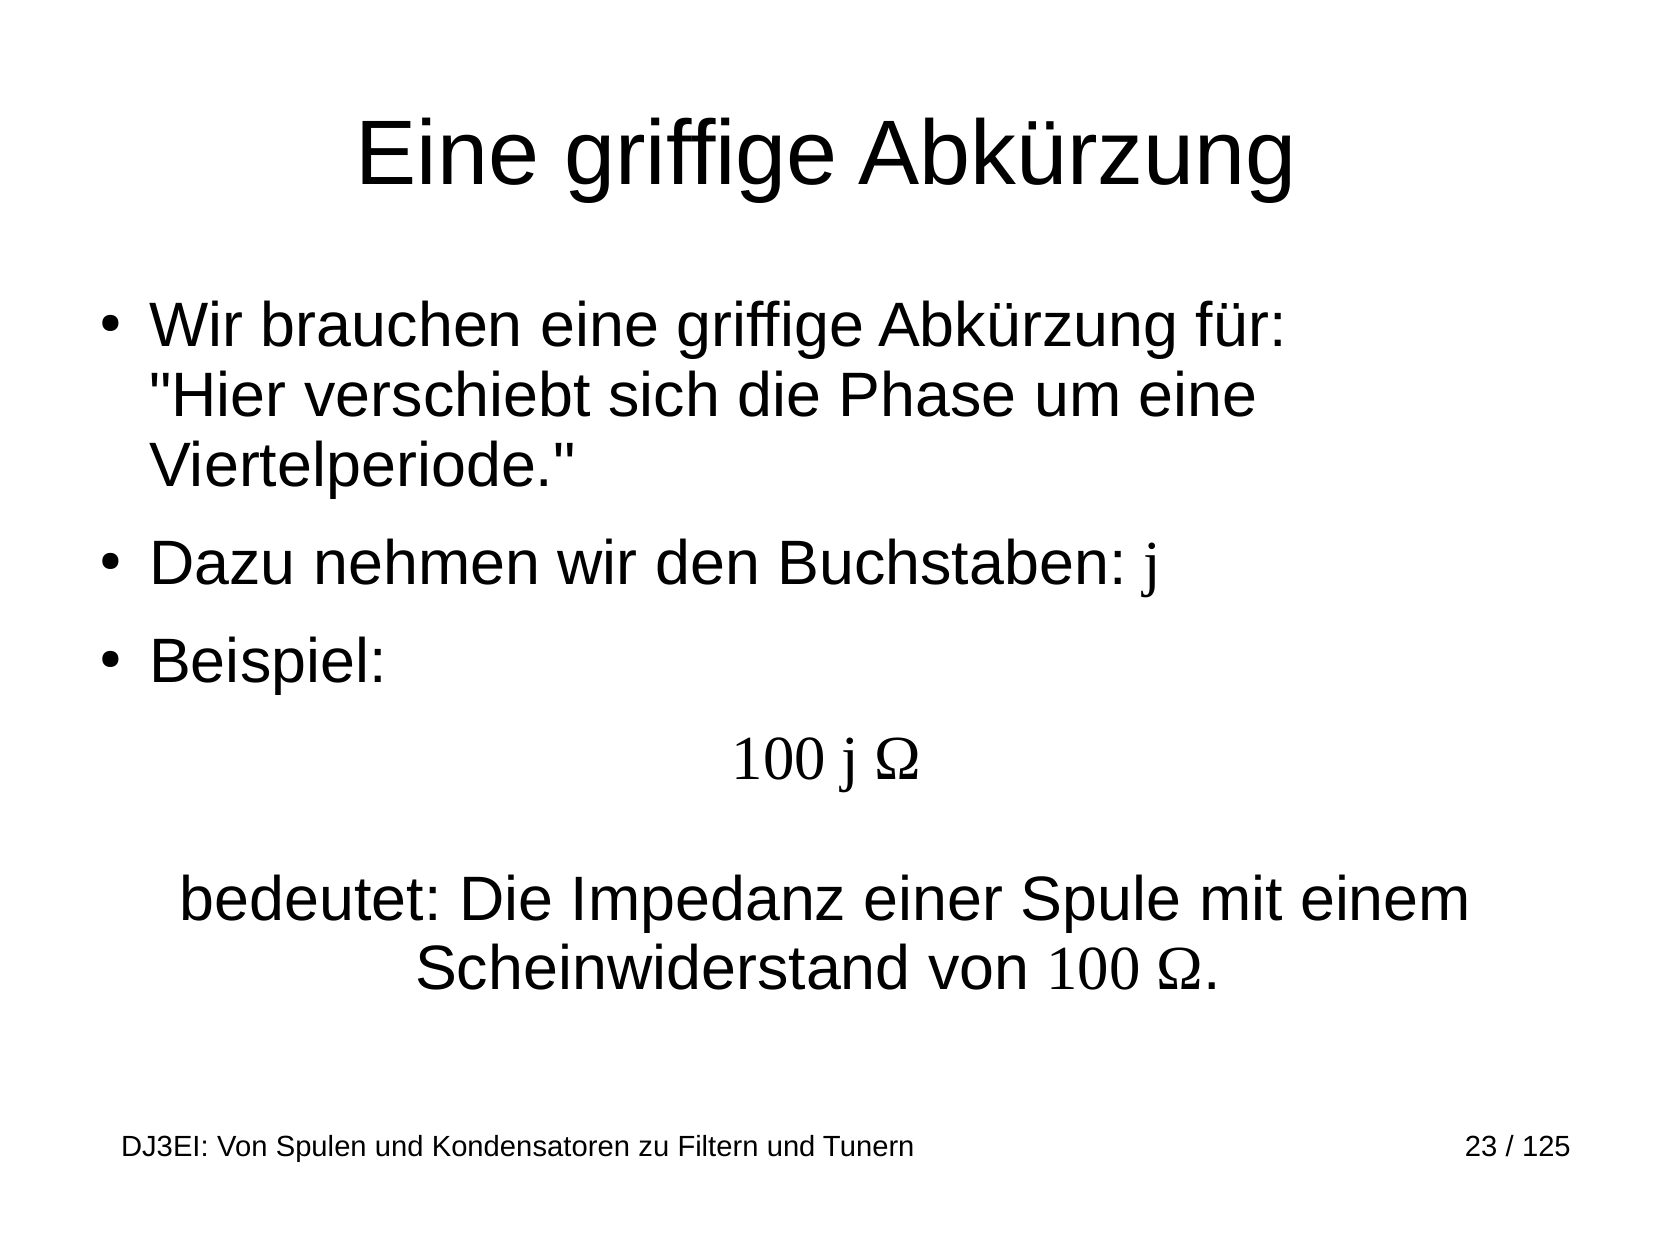

# Eine griffige Abkürzung
Wir brauchen eine griffige Abkürzung für:
"Hier verschiebt sich die Phase um eine Viertelperiode."
Dazu nehmen wir den Buchstaben: j
Beispiel:
100 j Ω
bedeutet: Die Impedanz einer Spule mit einem Scheinwiderstand von 100 Ω.